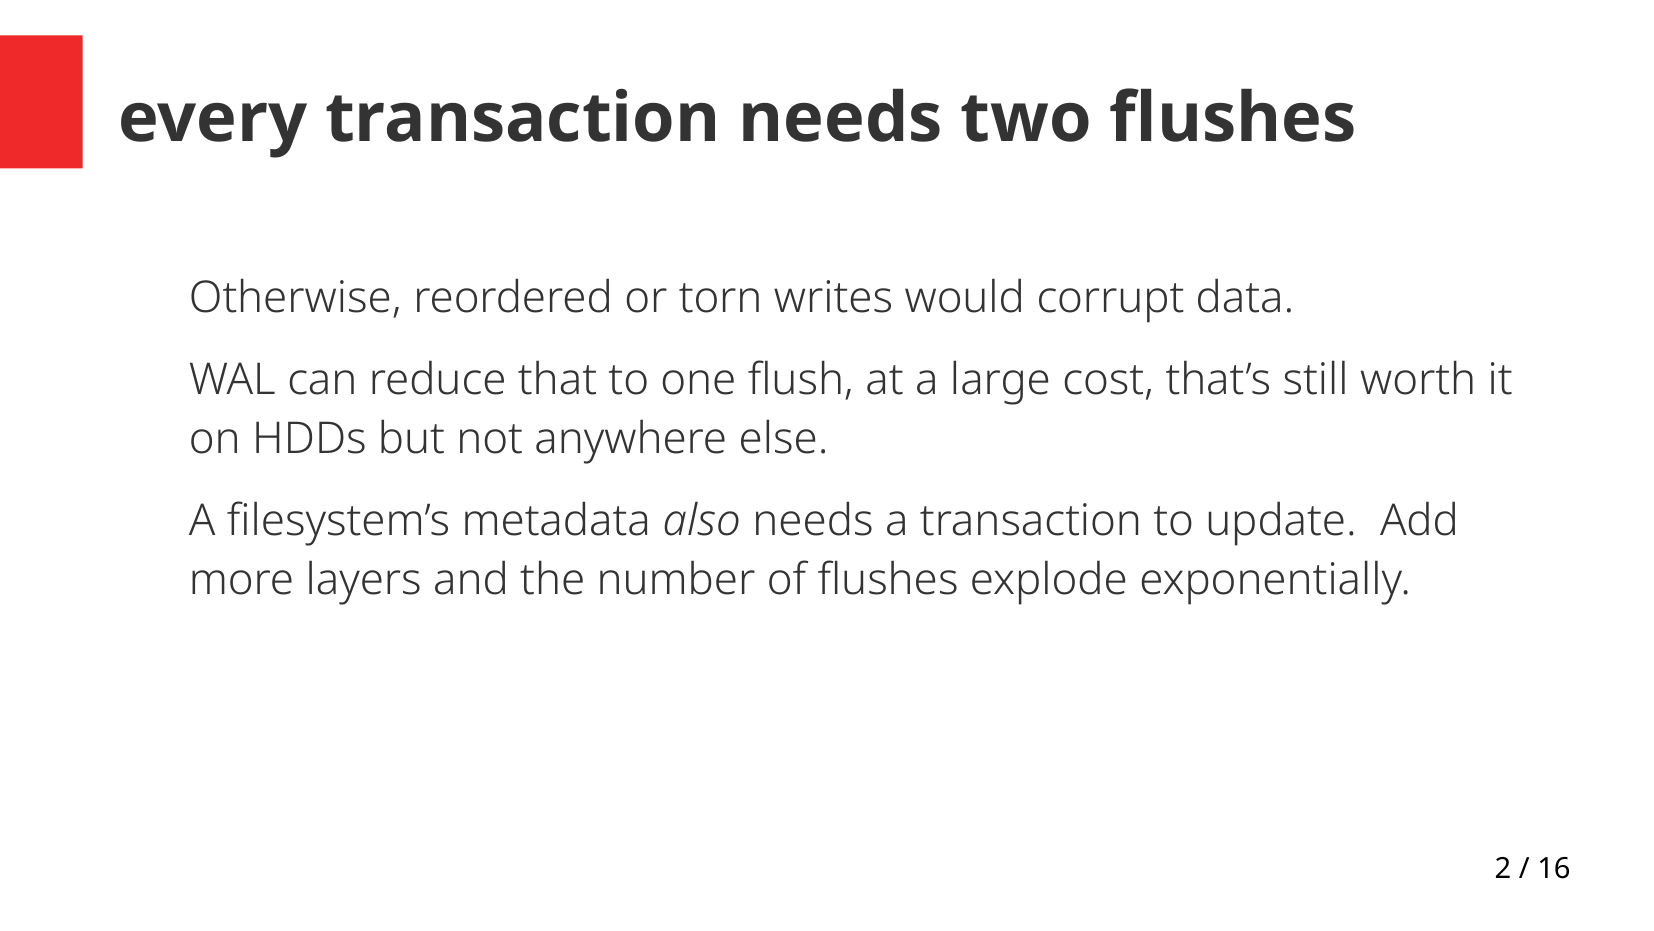

# every transaction needs two flushes
Otherwise, reordered or torn writes would corrupt data.
WAL can reduce that to one flush, at a large cost, that’s still worth it on HDDs but not anywhere else.
A filesystem’s metadata also needs a transaction to update. Add more layers and the number of flushes explode exponentially.
2